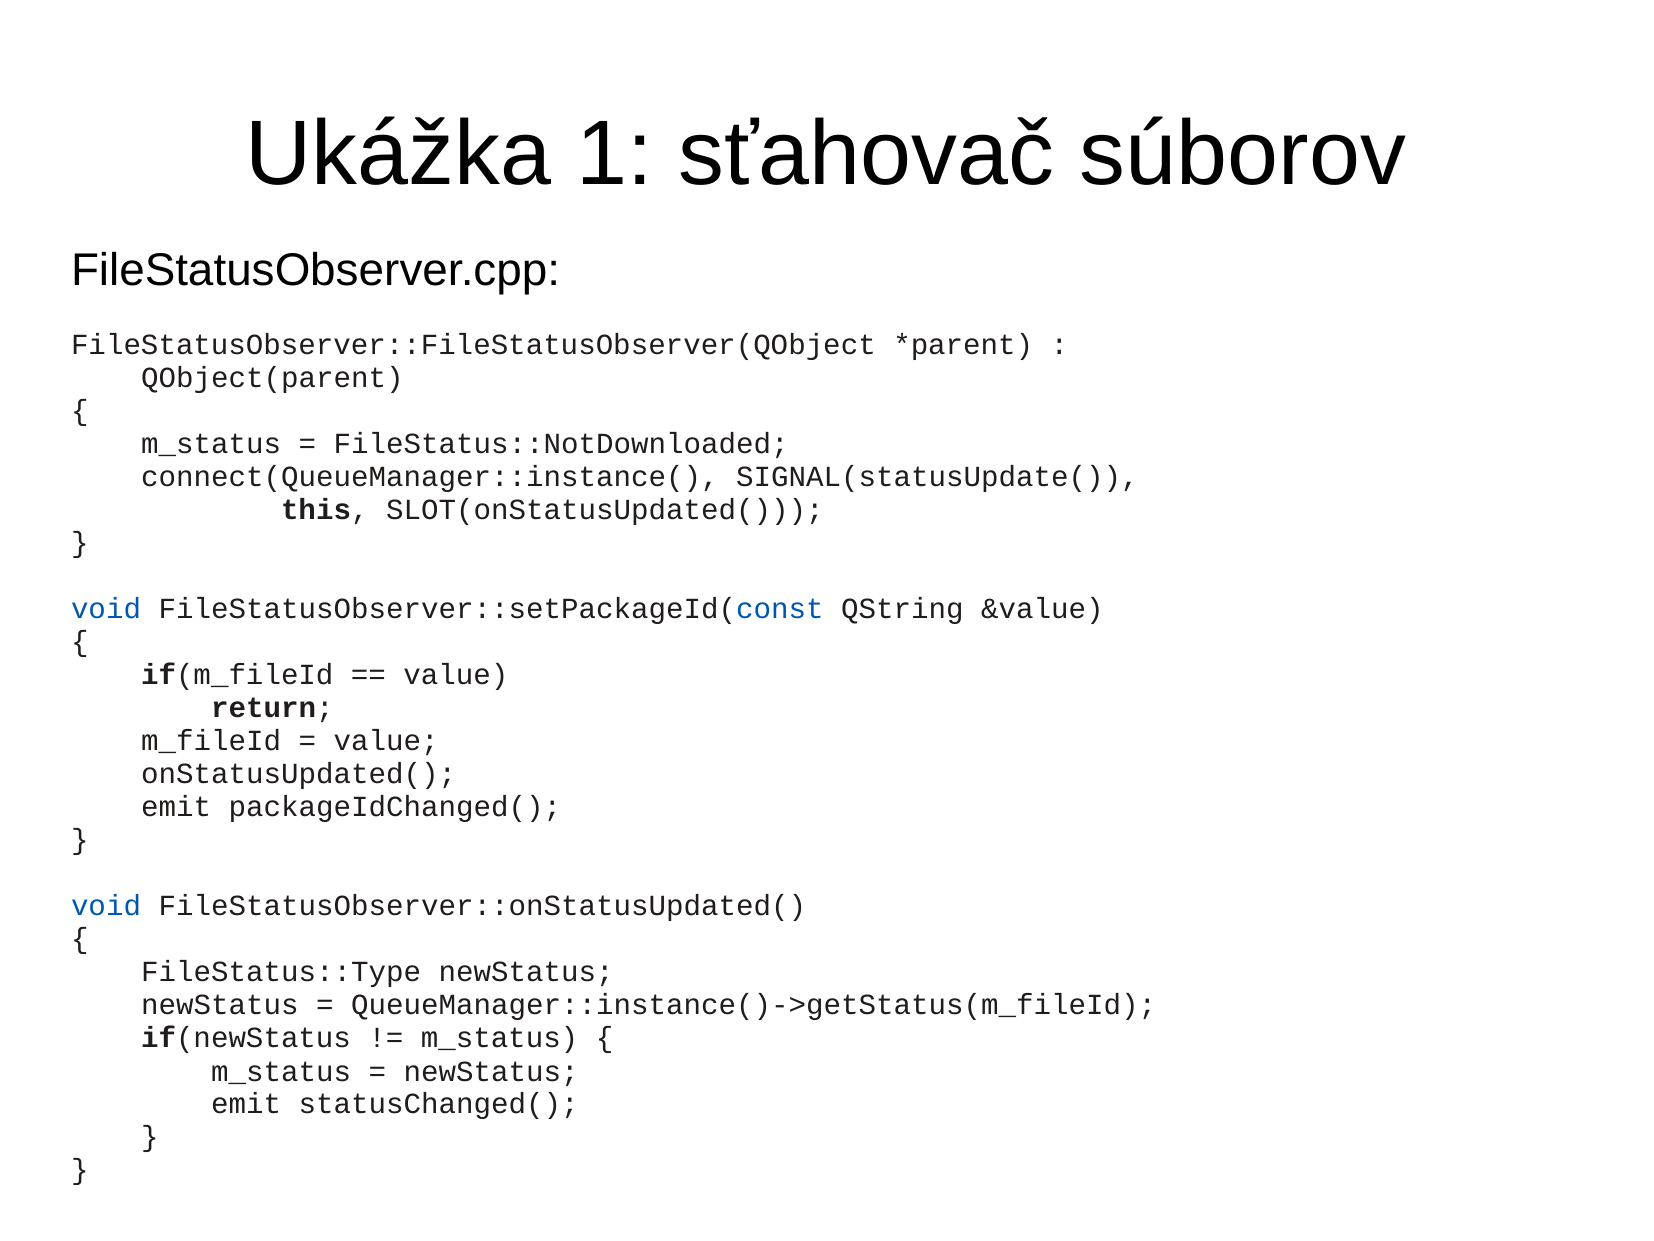

# Ukážka 1: sťahovač súborov
FileStatusObserver.cpp:
FileStatusObserver::FileStatusObserver(QObject *parent) :
 QObject(parent)
{
 m_status = FileStatus::NotDownloaded;
 connect(QueueManager::instance(), SIGNAL(statusUpdate()),
 this, SLOT(onStatusUpdated()));
}
void FileStatusObserver::setPackageId(const QString &value)
{
 if(m_fileId == value)
 return;
 m_fileId = value;
 onStatusUpdated();
 emit packageIdChanged();
}
void FileStatusObserver::onStatusUpdated()
{
 FileStatus::Type newStatus;
 newStatus = QueueManager::instance()->getStatus(m_fileId);
 if(newStatus != m_status) {
 m_status = newStatus;
 emit statusChanged();
 }
}